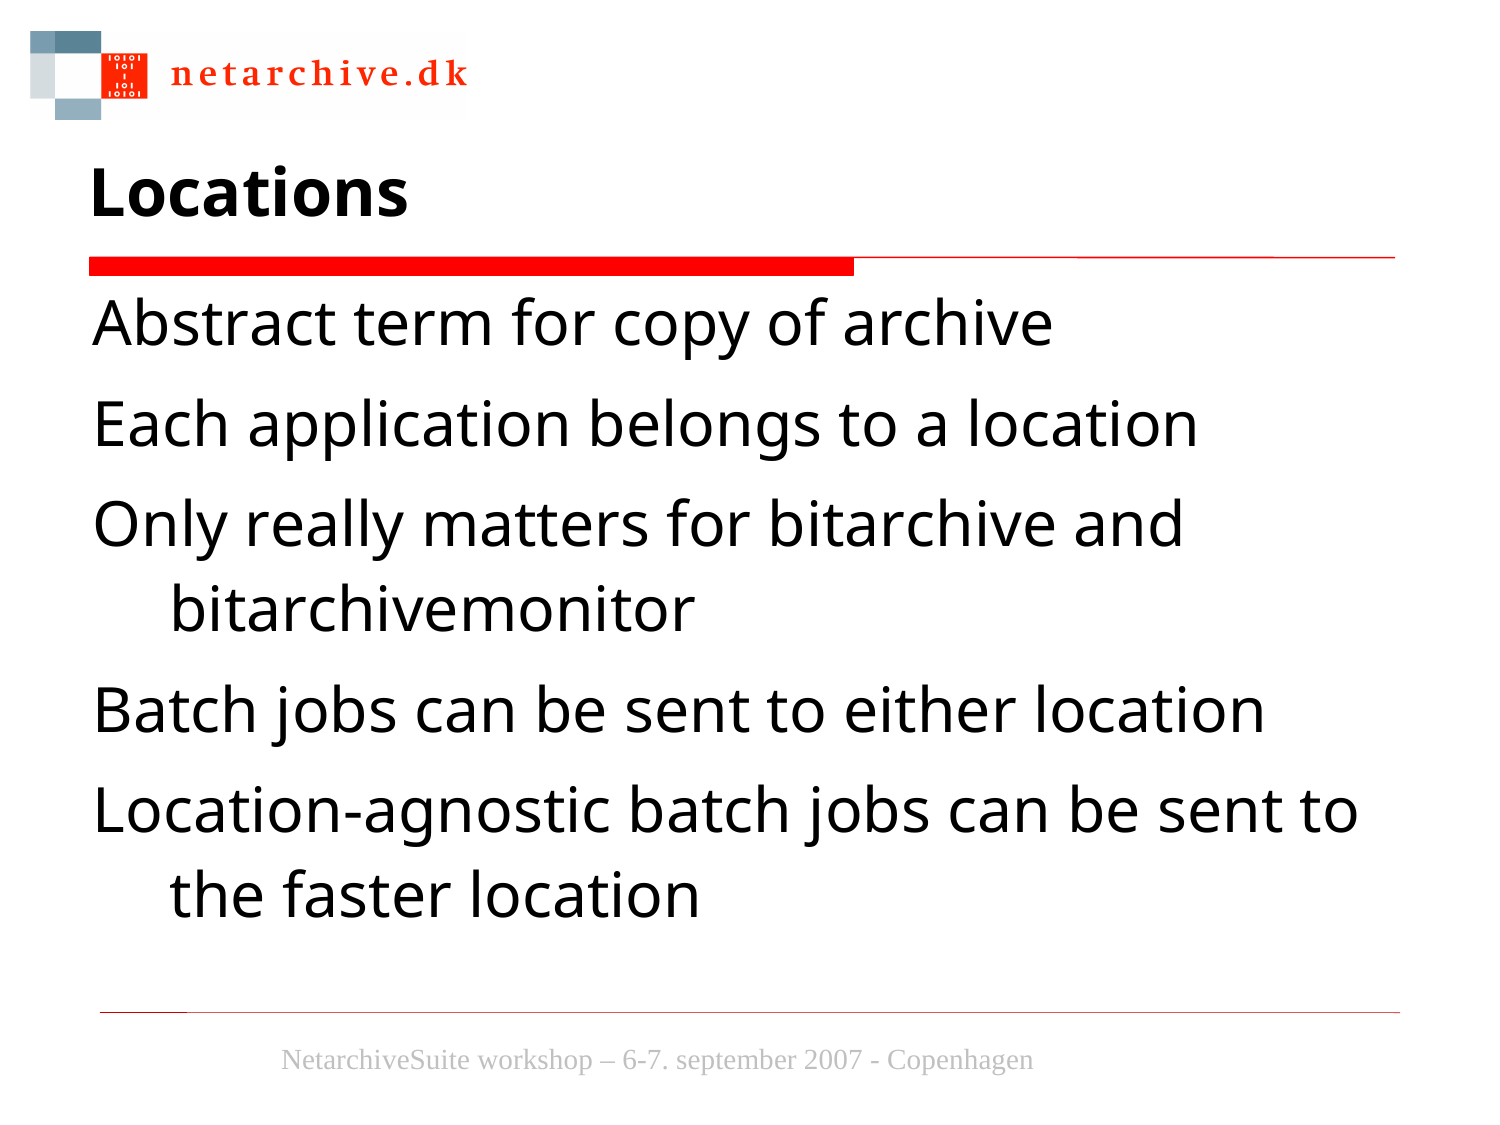

# Locations
Abstract term for copy of archive
Each application belongs to a location
Only really matters for bitarchive and bitarchivemonitor
Batch jobs can be sent to either location
Location-agnostic batch jobs can be sent to the faster location